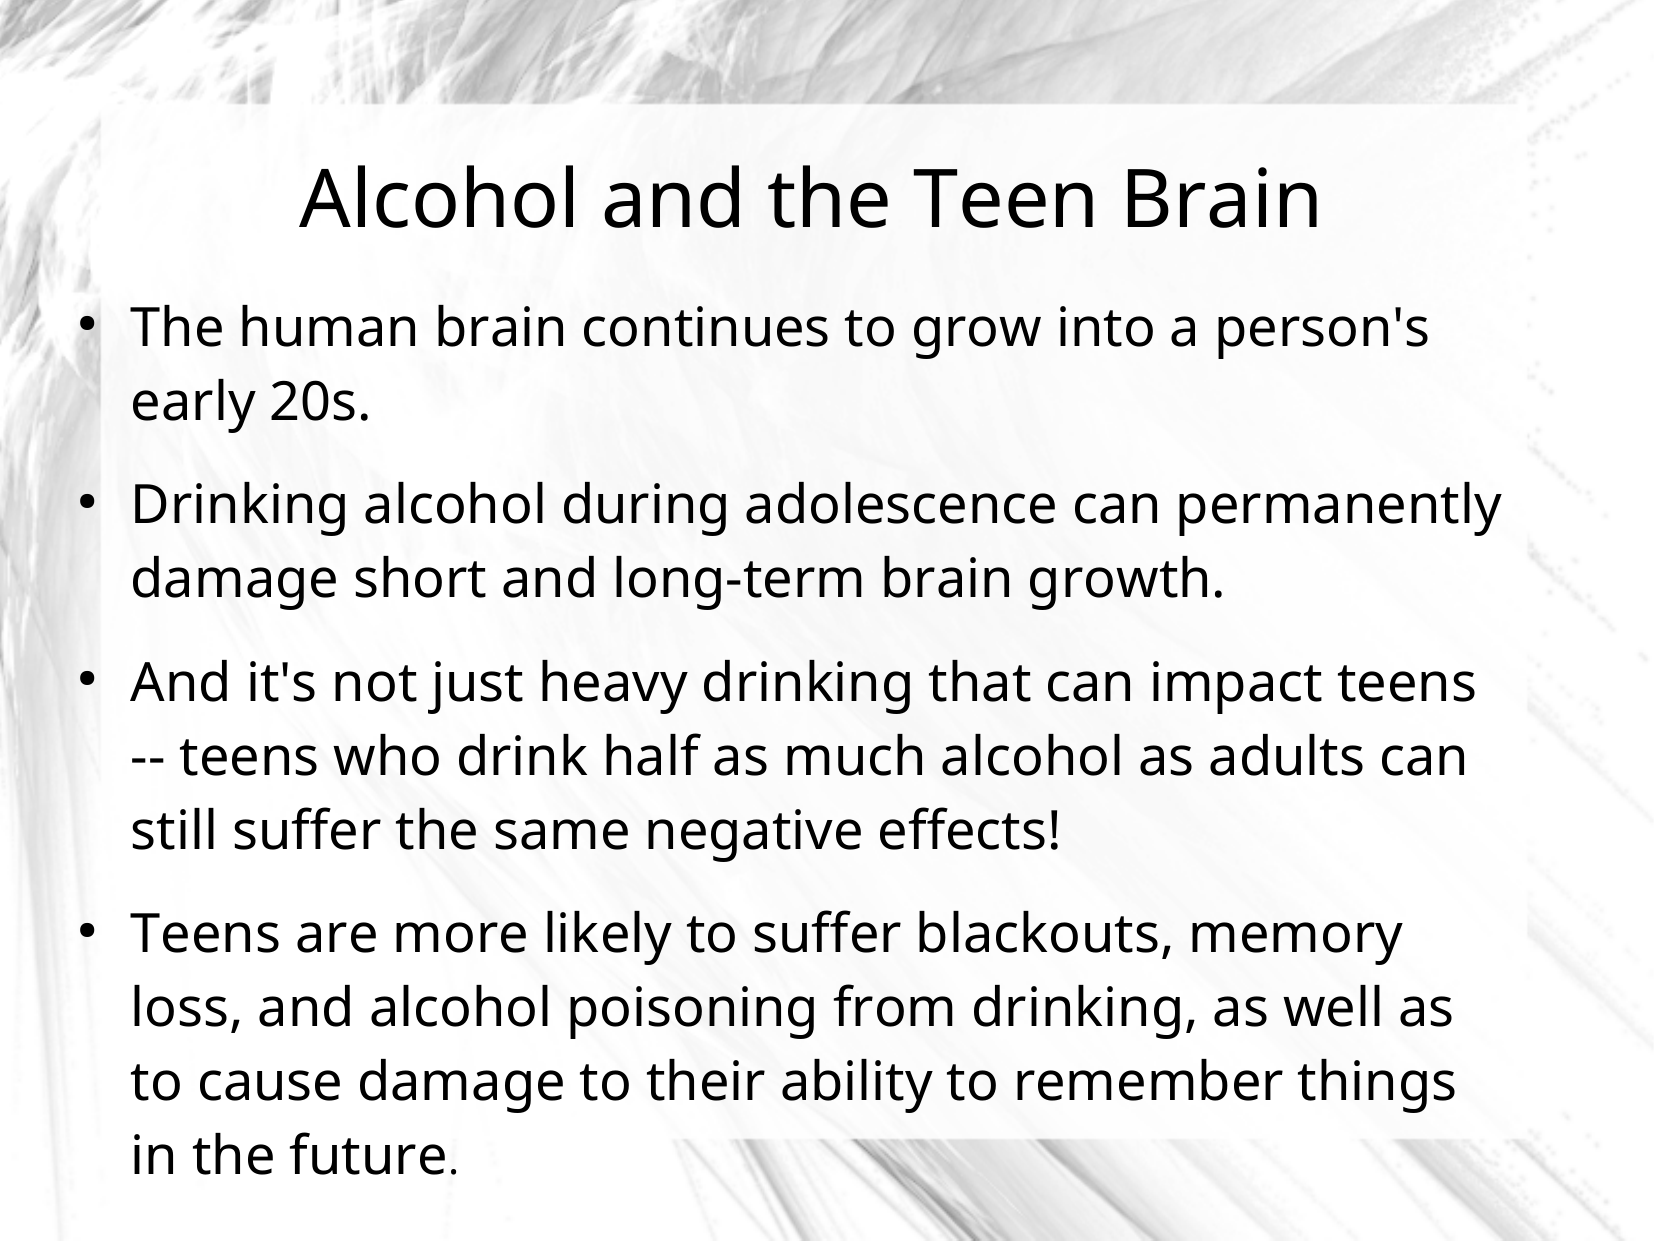

# Alcohol and the Teen Brain
The human brain continues to grow into a person's early 20s.
Drinking alcohol during adolescence can permanently damage short and long-term brain growth.
And it's not just heavy drinking that can impact teens -- teens who drink half as much alcohol as adults can still suffer the same negative effects!
Teens are more likely to suffer blackouts, memory loss, and alcohol poisoning from drinking, as well as to cause damage to their ability to remember things in the future.